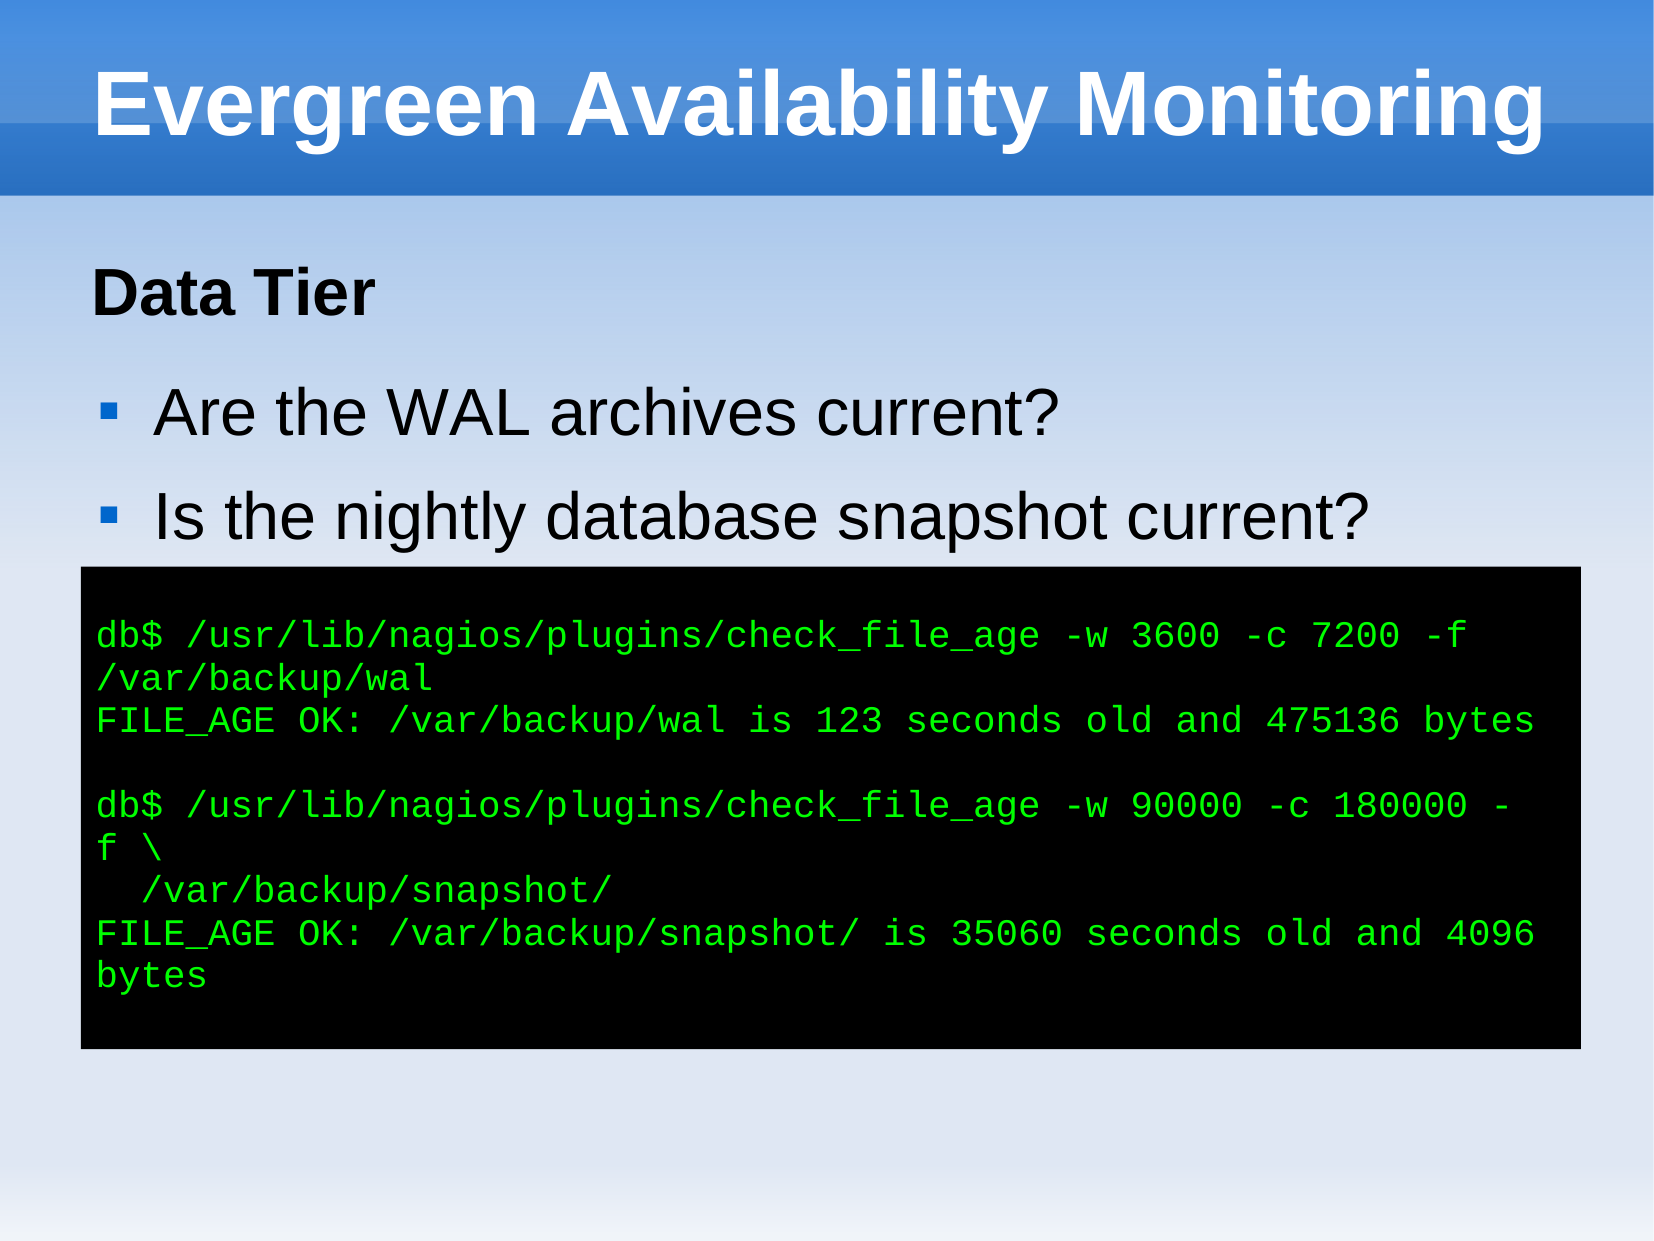

# Evergreen Availability Monitoring
Data Tier
Are the WAL archives current?
Is the nightly database snapshot current?
db$ /usr/lib/nagios/plugins/check_file_age -w 3600 -c 7200 -f /var/backup/wal
FILE_AGE OK: /var/backup/wal is 123 seconds old and 475136 bytes
db$ /usr/lib/nagios/plugins/check_file_age -w 90000 -c 180000 -f \
 /var/backup/snapshot/
FILE_AGE OK: /var/backup/snapshot/ is 35060 seconds old and 4096 bytes